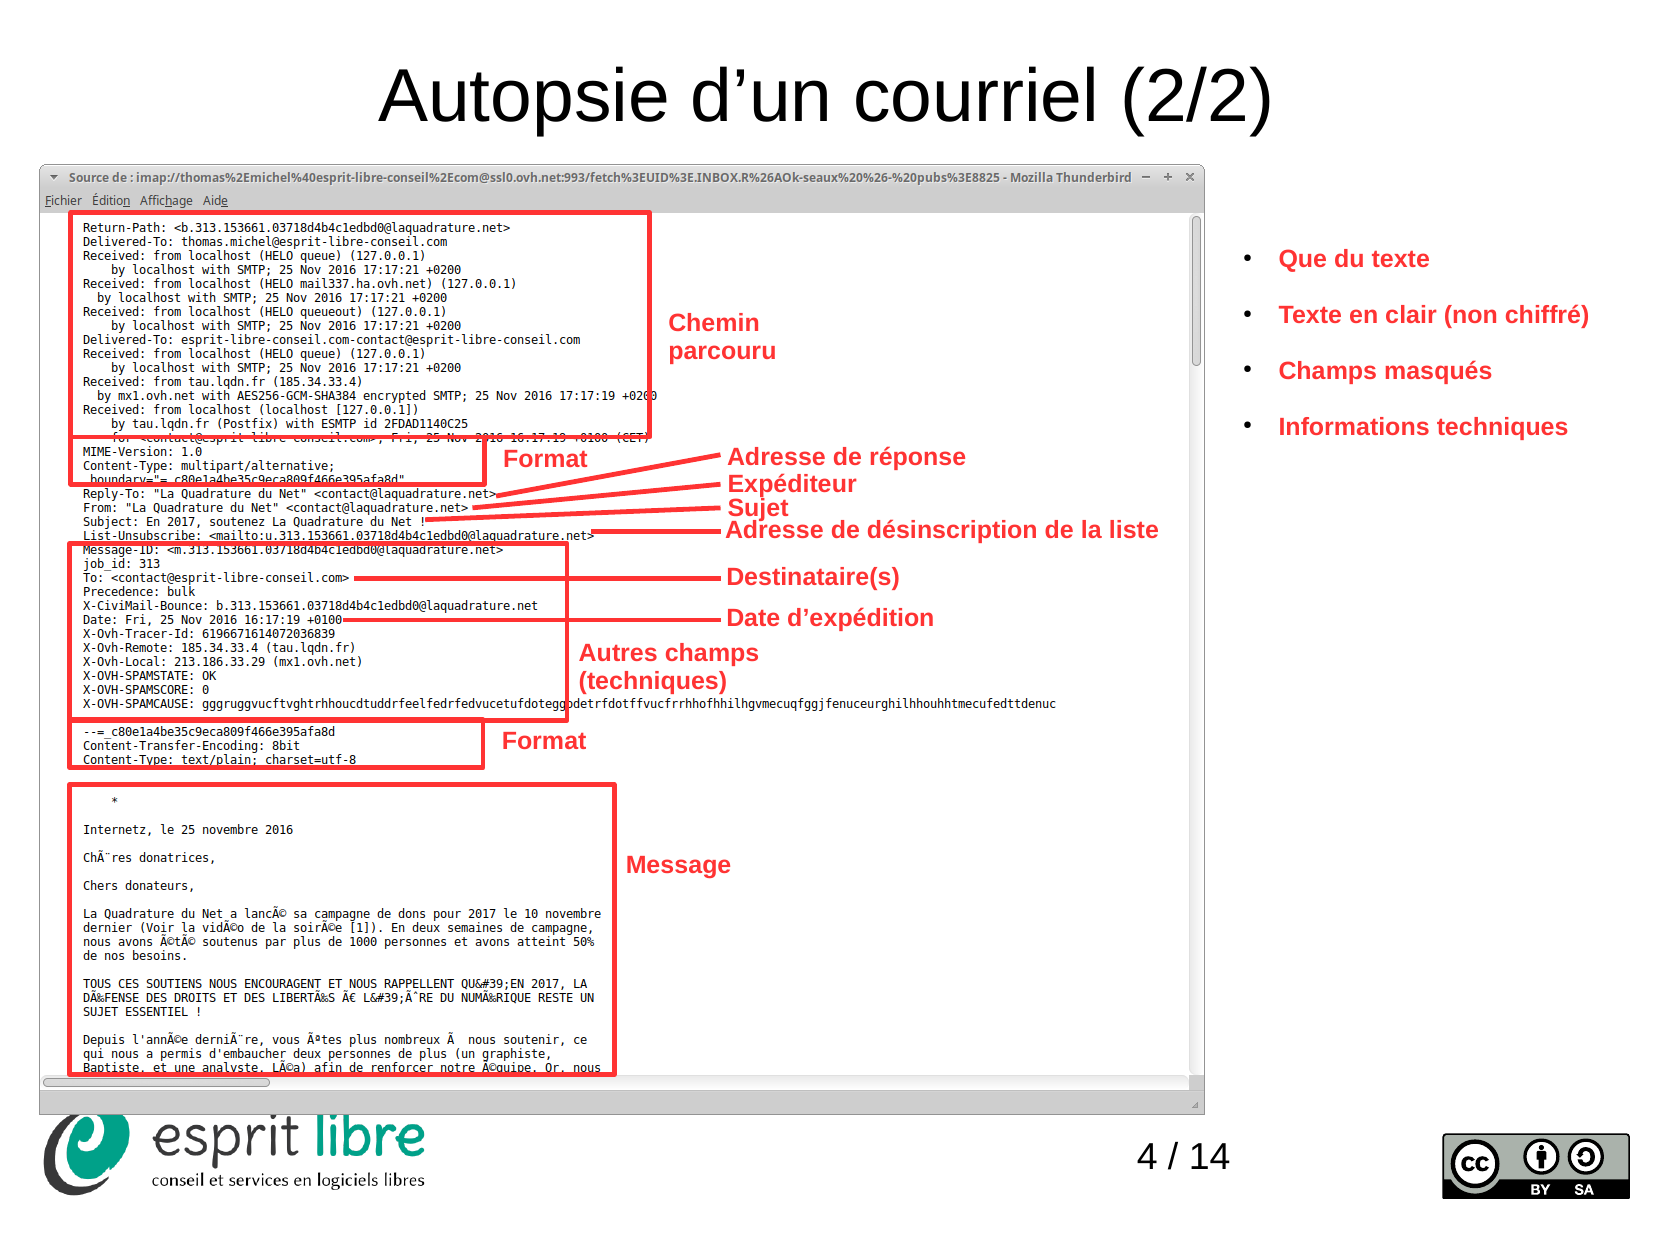

# Autopsie d’un courriel (2/2)
Que du texte
Texte en clair (non chiffré)
Champs masqués
Informations techniques
Chemin parcouru
Adresse de réponse
Format
Expéditeur
Sujet
Adresse de désinscription de la liste
Destinataire(s)
Date d’expédition
Autres champs (techniques)
Format
Message